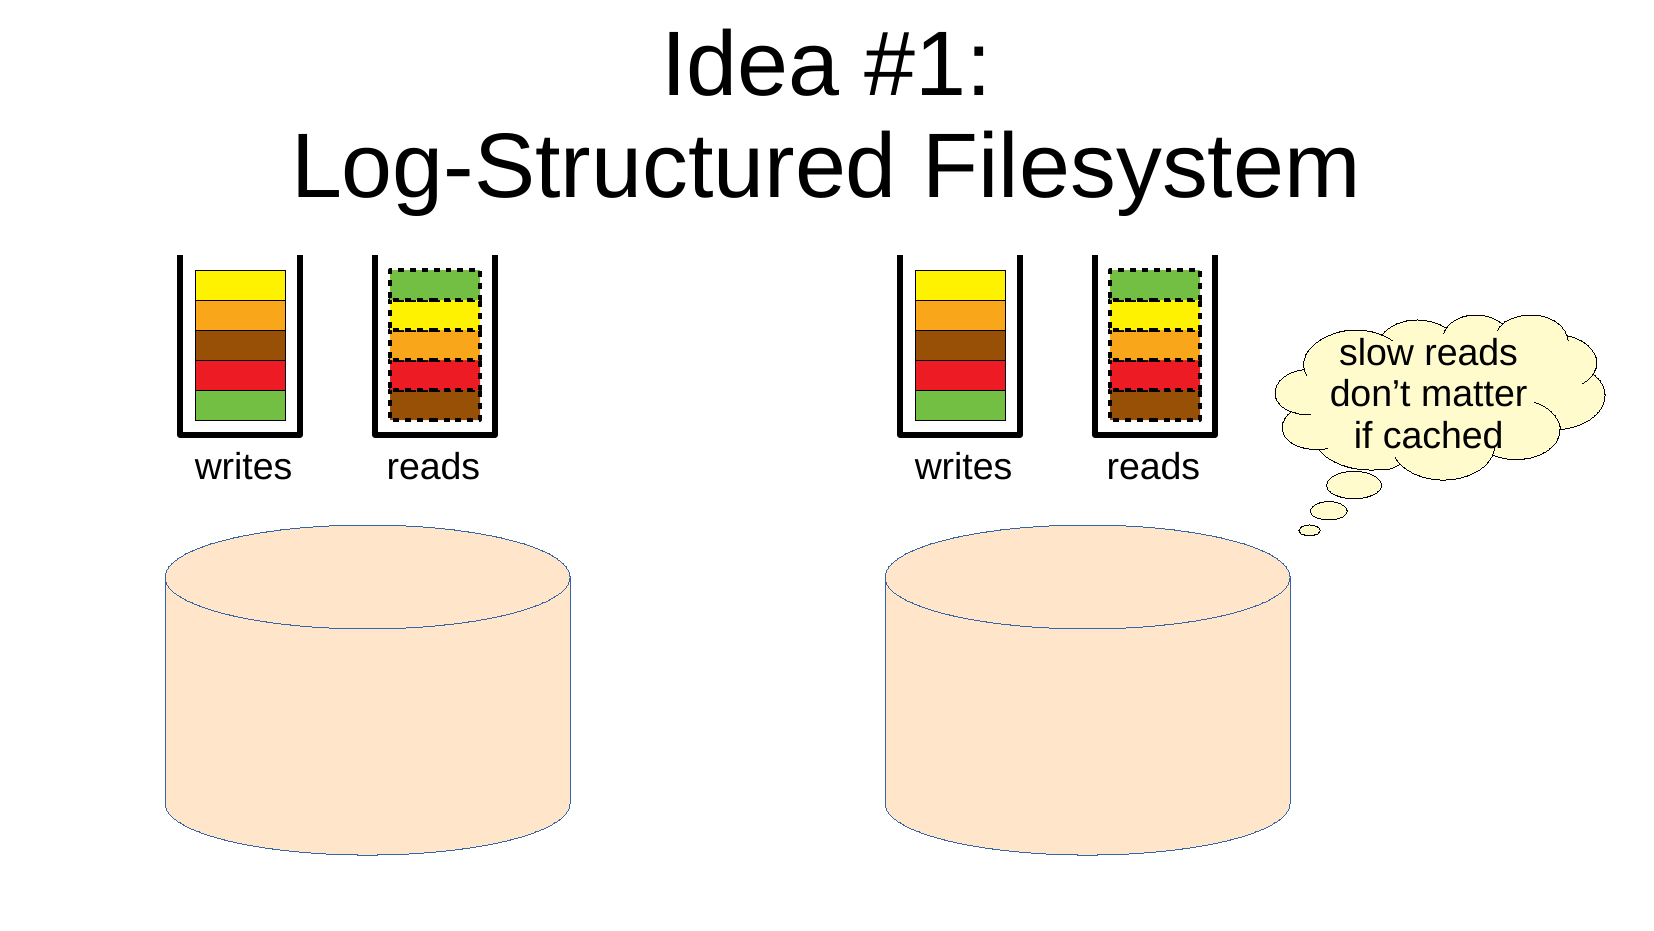

# Idea #1: Log-Structured Filesystem
slow reads
don’t matter
if cached
writes
reads
writes
reads